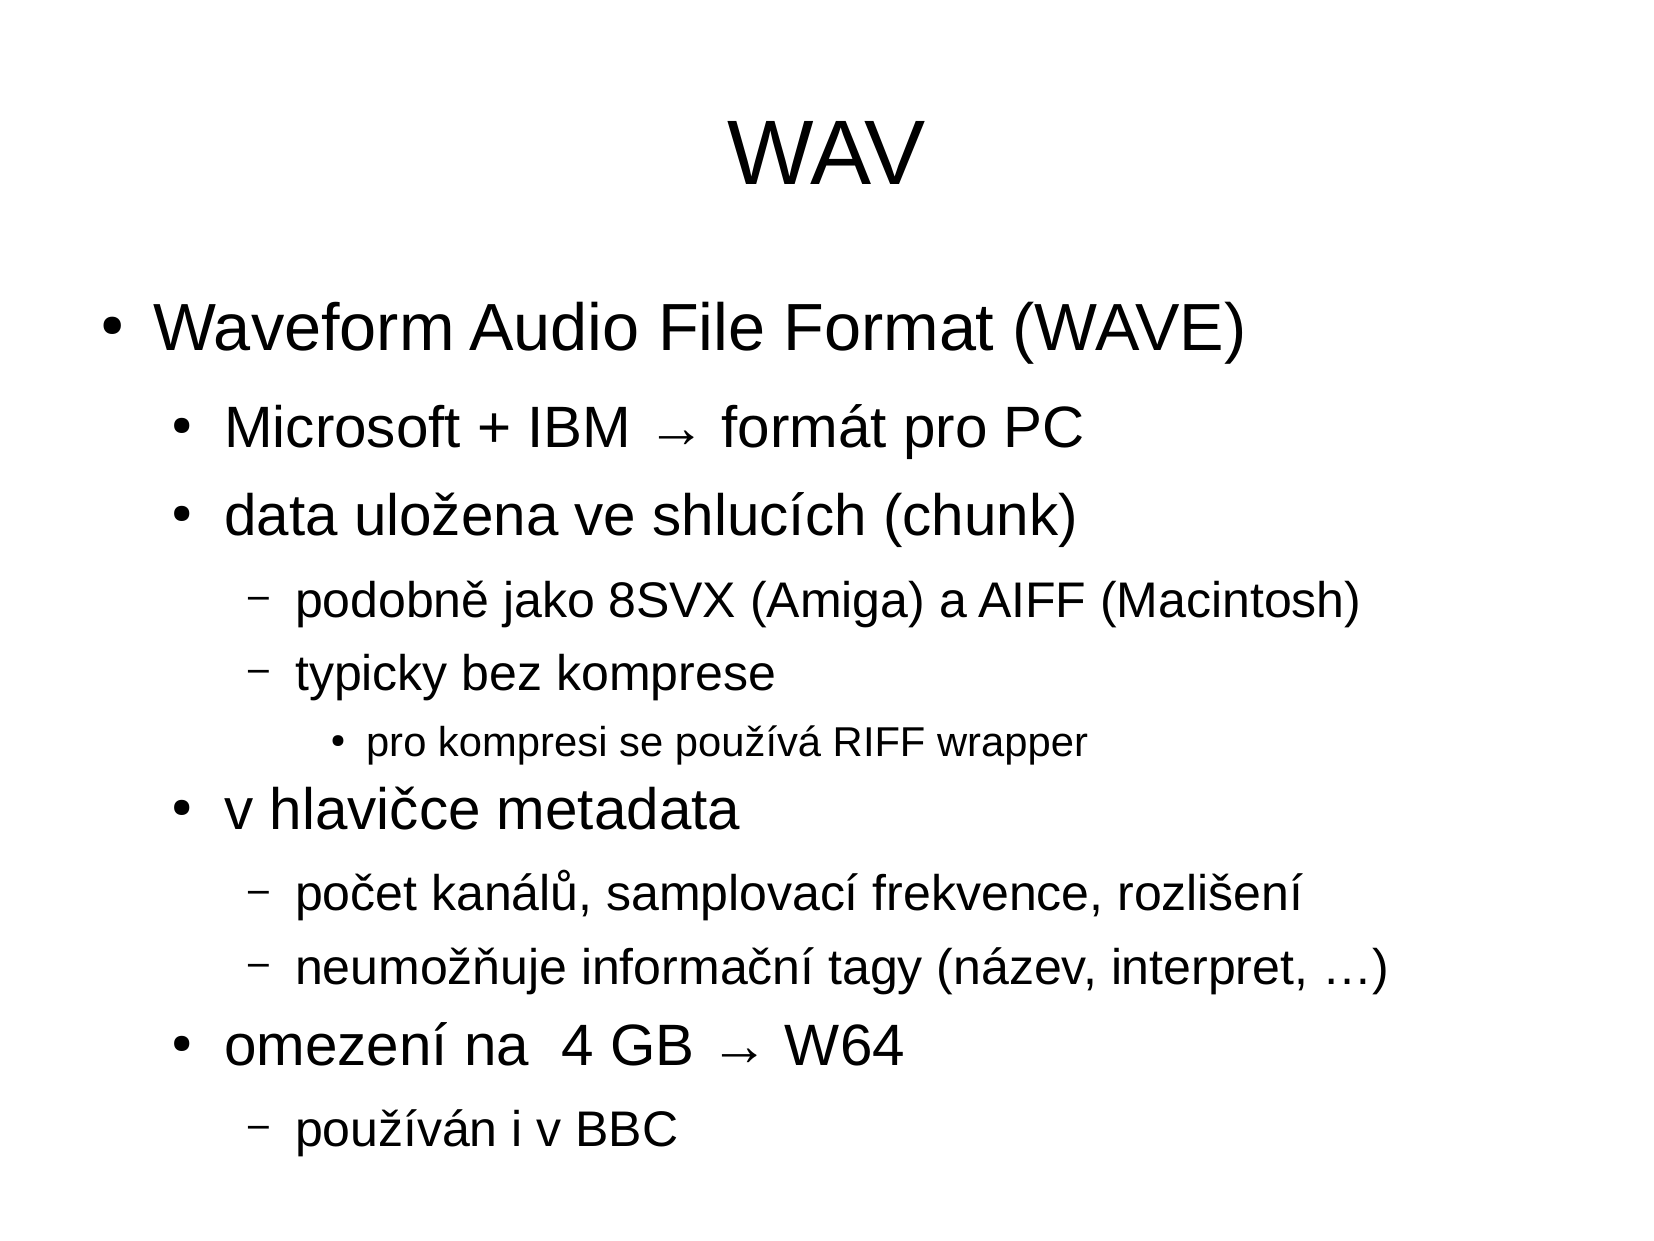

# WAV
Waveform Audio File Format (WAVE)
Microsoft + IBM → formát pro PC
data uložena ve shlucích (chunk)
podobně jako 8SVX (Amiga) a AIFF (Macintosh)
typicky bez komprese
pro kompresi se používá RIFF wrapper
v hlavičce metadata
počet kanálů, samplovací frekvence, rozlišení
neumožňuje informační tagy (název, interpret, …)
omezení na 4 GB → W64
používán i v BBC